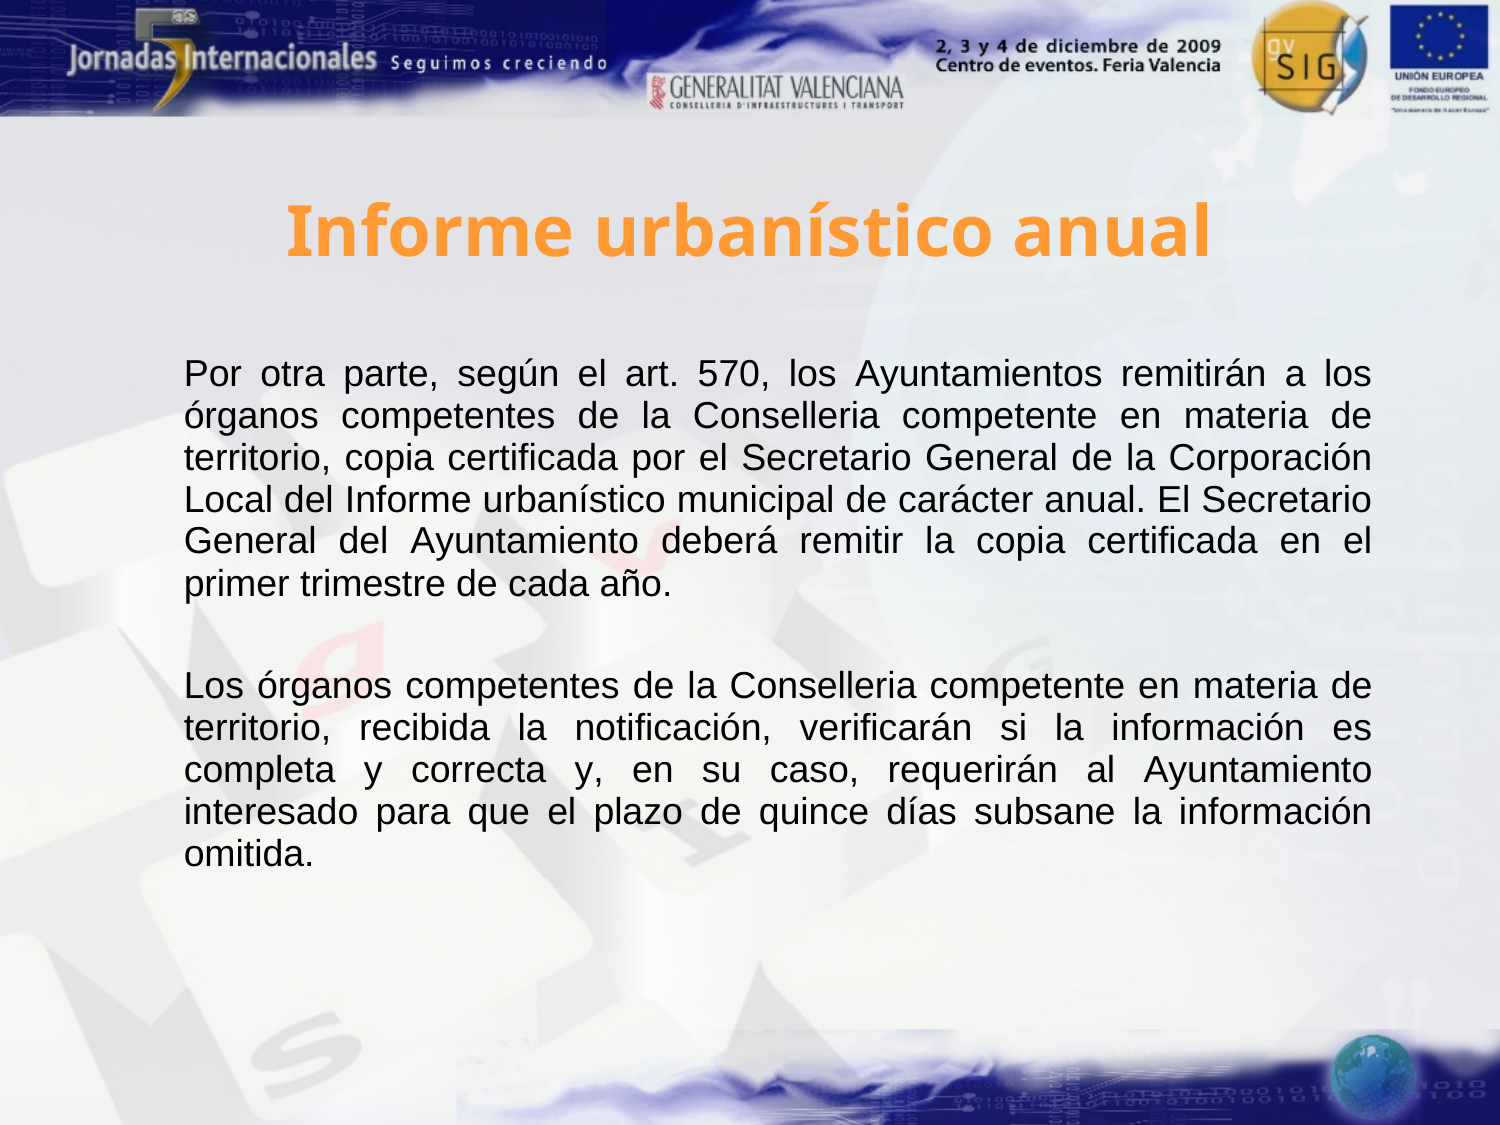

Informe urbanístico anual
# Por otra parte, según el art. 570, los Ayuntamientos remitirán a los órganos competentes de la Conselleria competente en materia de territorio, copia certificada por el Secretario General de la Corporación Local del Informe urbanístico municipal de carácter anual. El Secretario General del Ayuntamiento deberá remitir la copia certificada en el primer trimestre de cada año.
	Los órganos competentes de la Conselleria competente en materia de territorio, recibida la notificación, verificarán si la información es completa y correcta y, en su caso, requerirán al Ayuntamiento interesado para que el plazo de quince días subsane la información omitida.